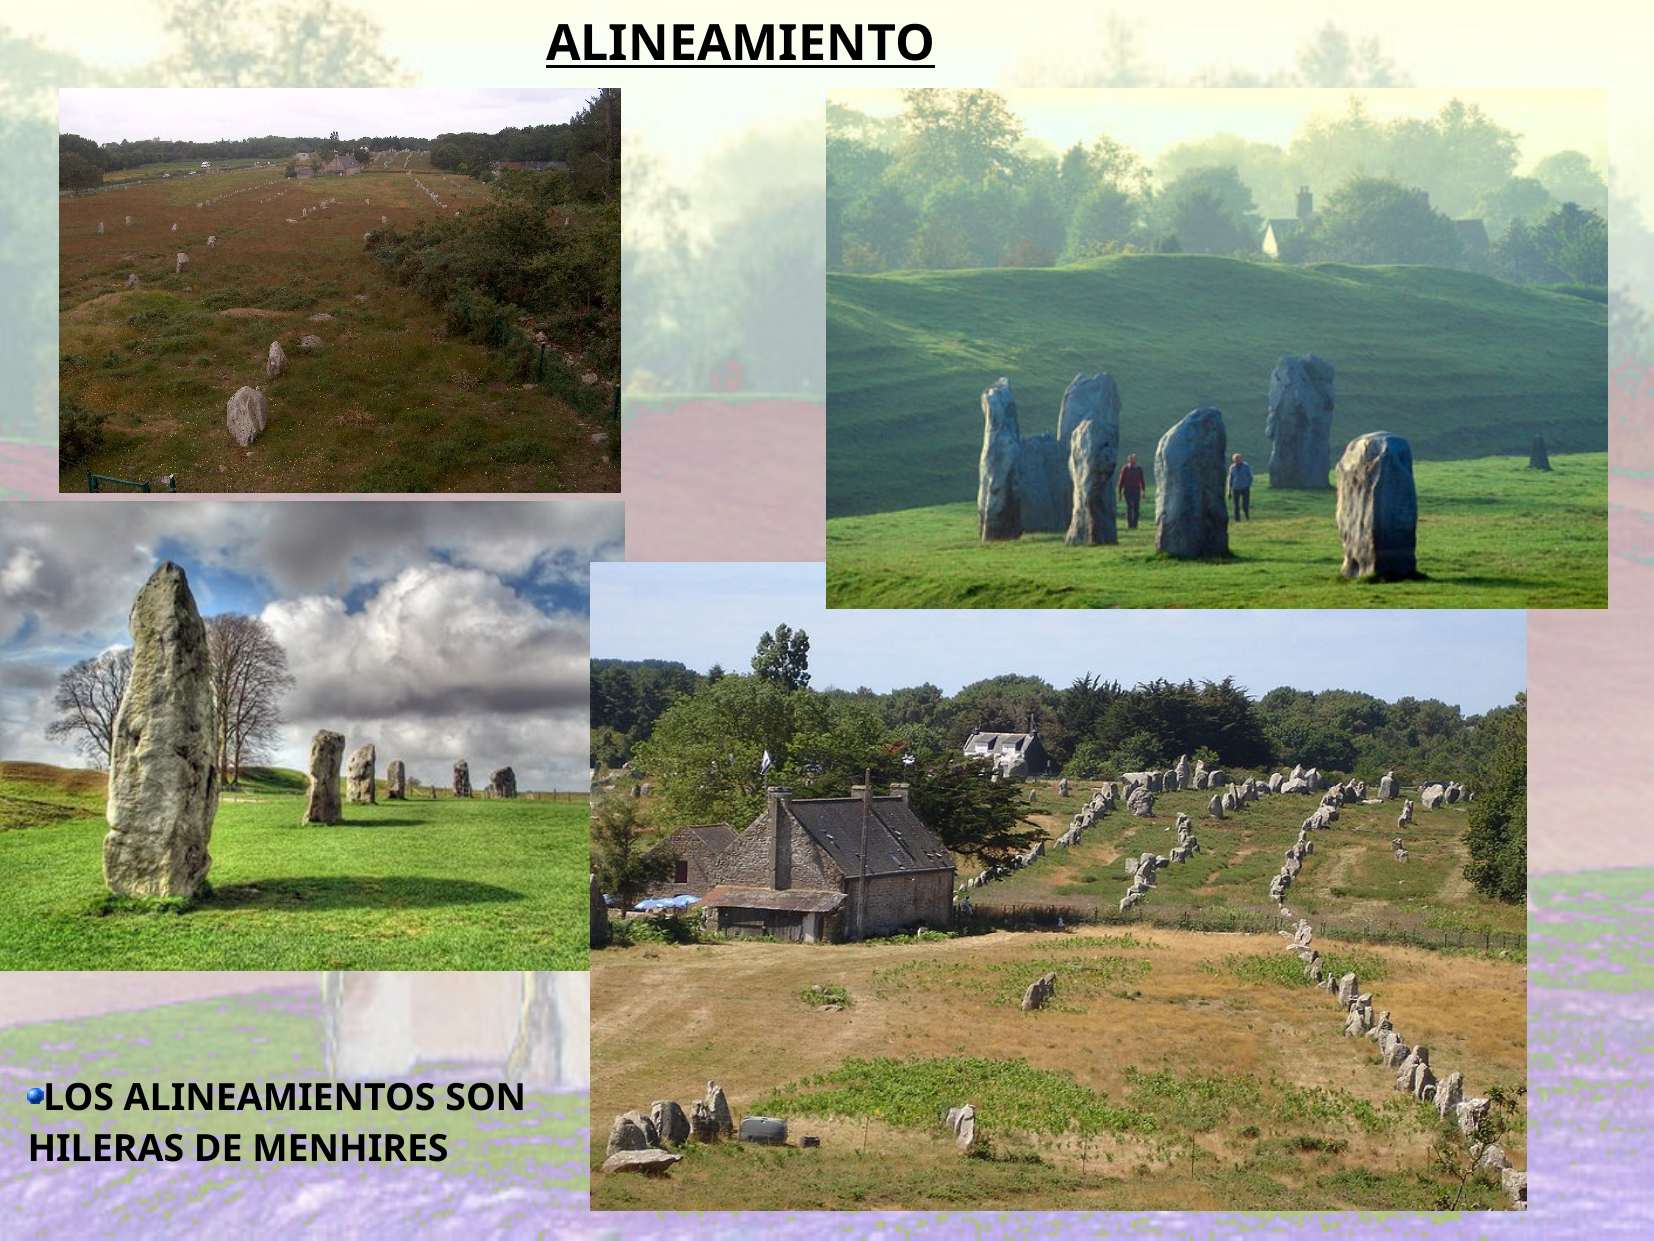

ALINEAMIENTO
LOS ALINEAMIENTOS SON
HILERAS DE MENHIRES